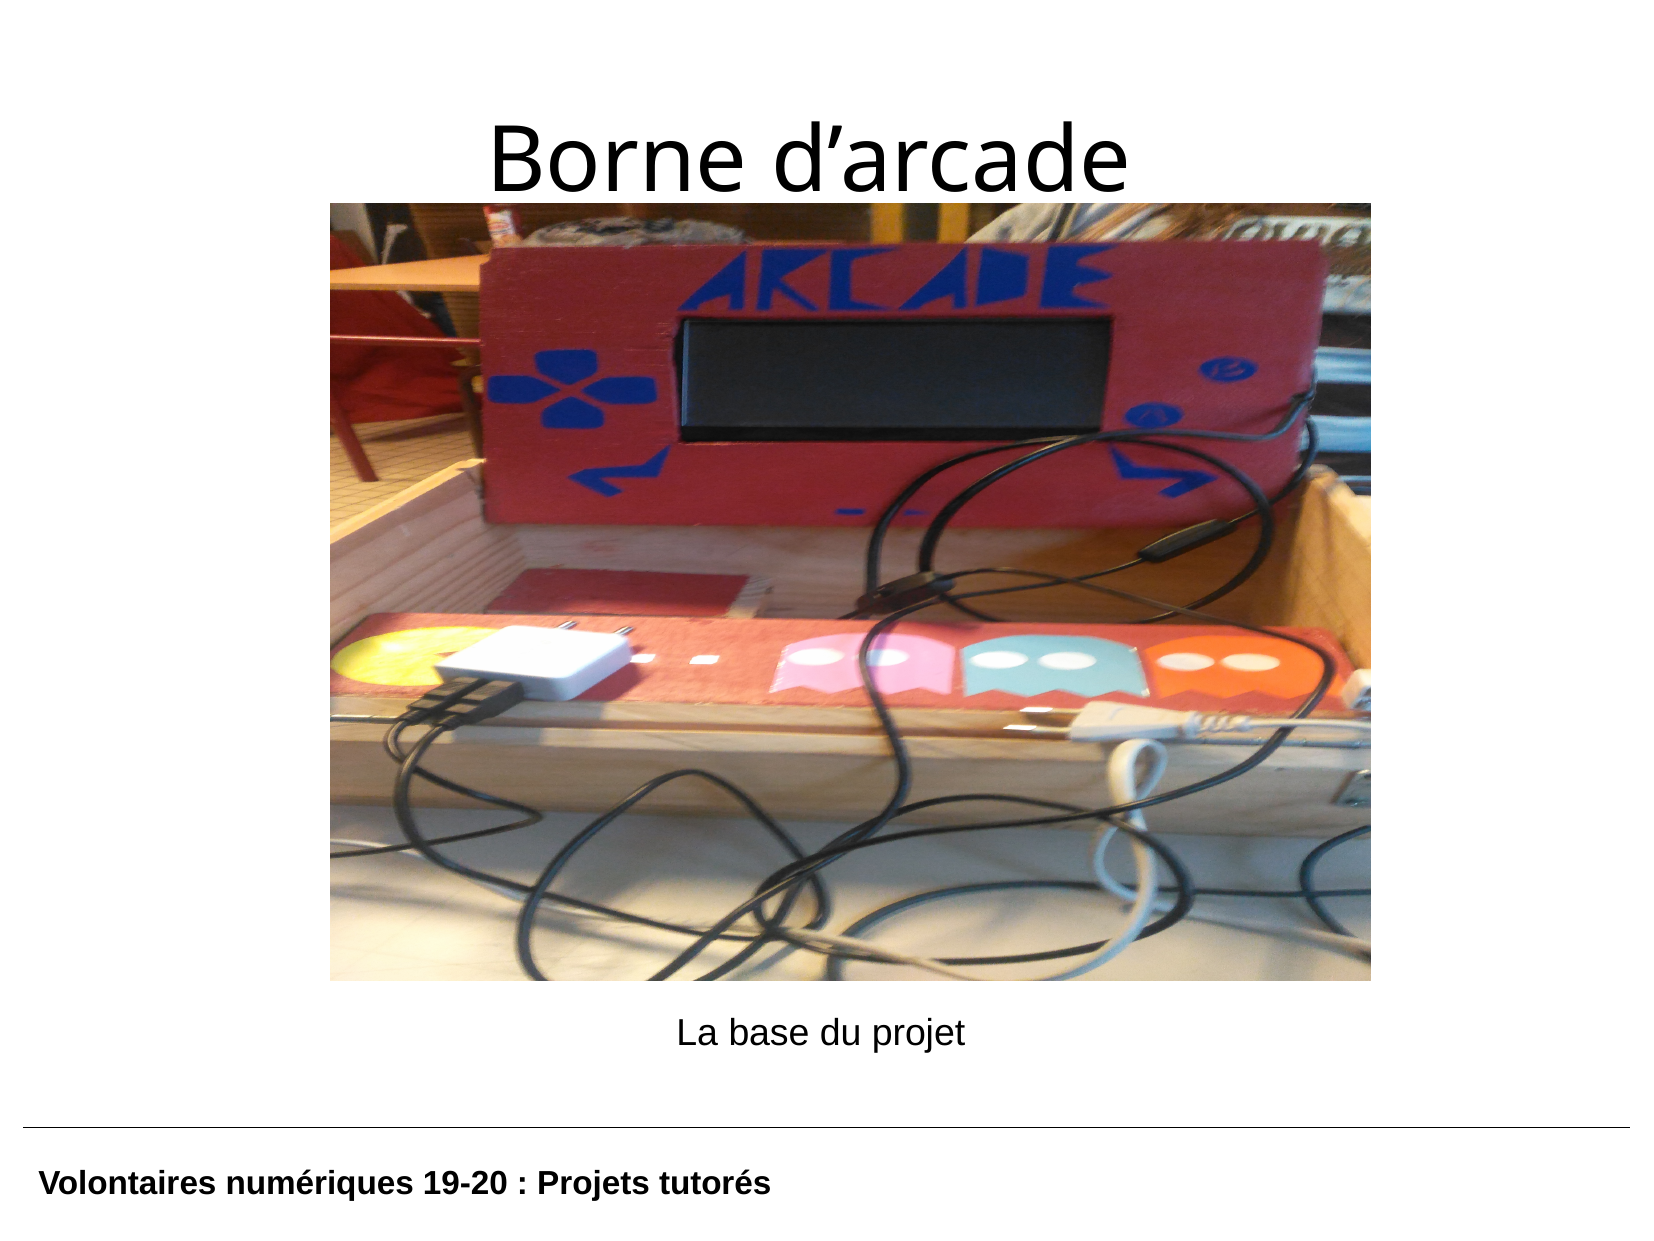

# Borne d’arcade
La base du projet
Volontaires numériques 19-20 : Projets tutorés